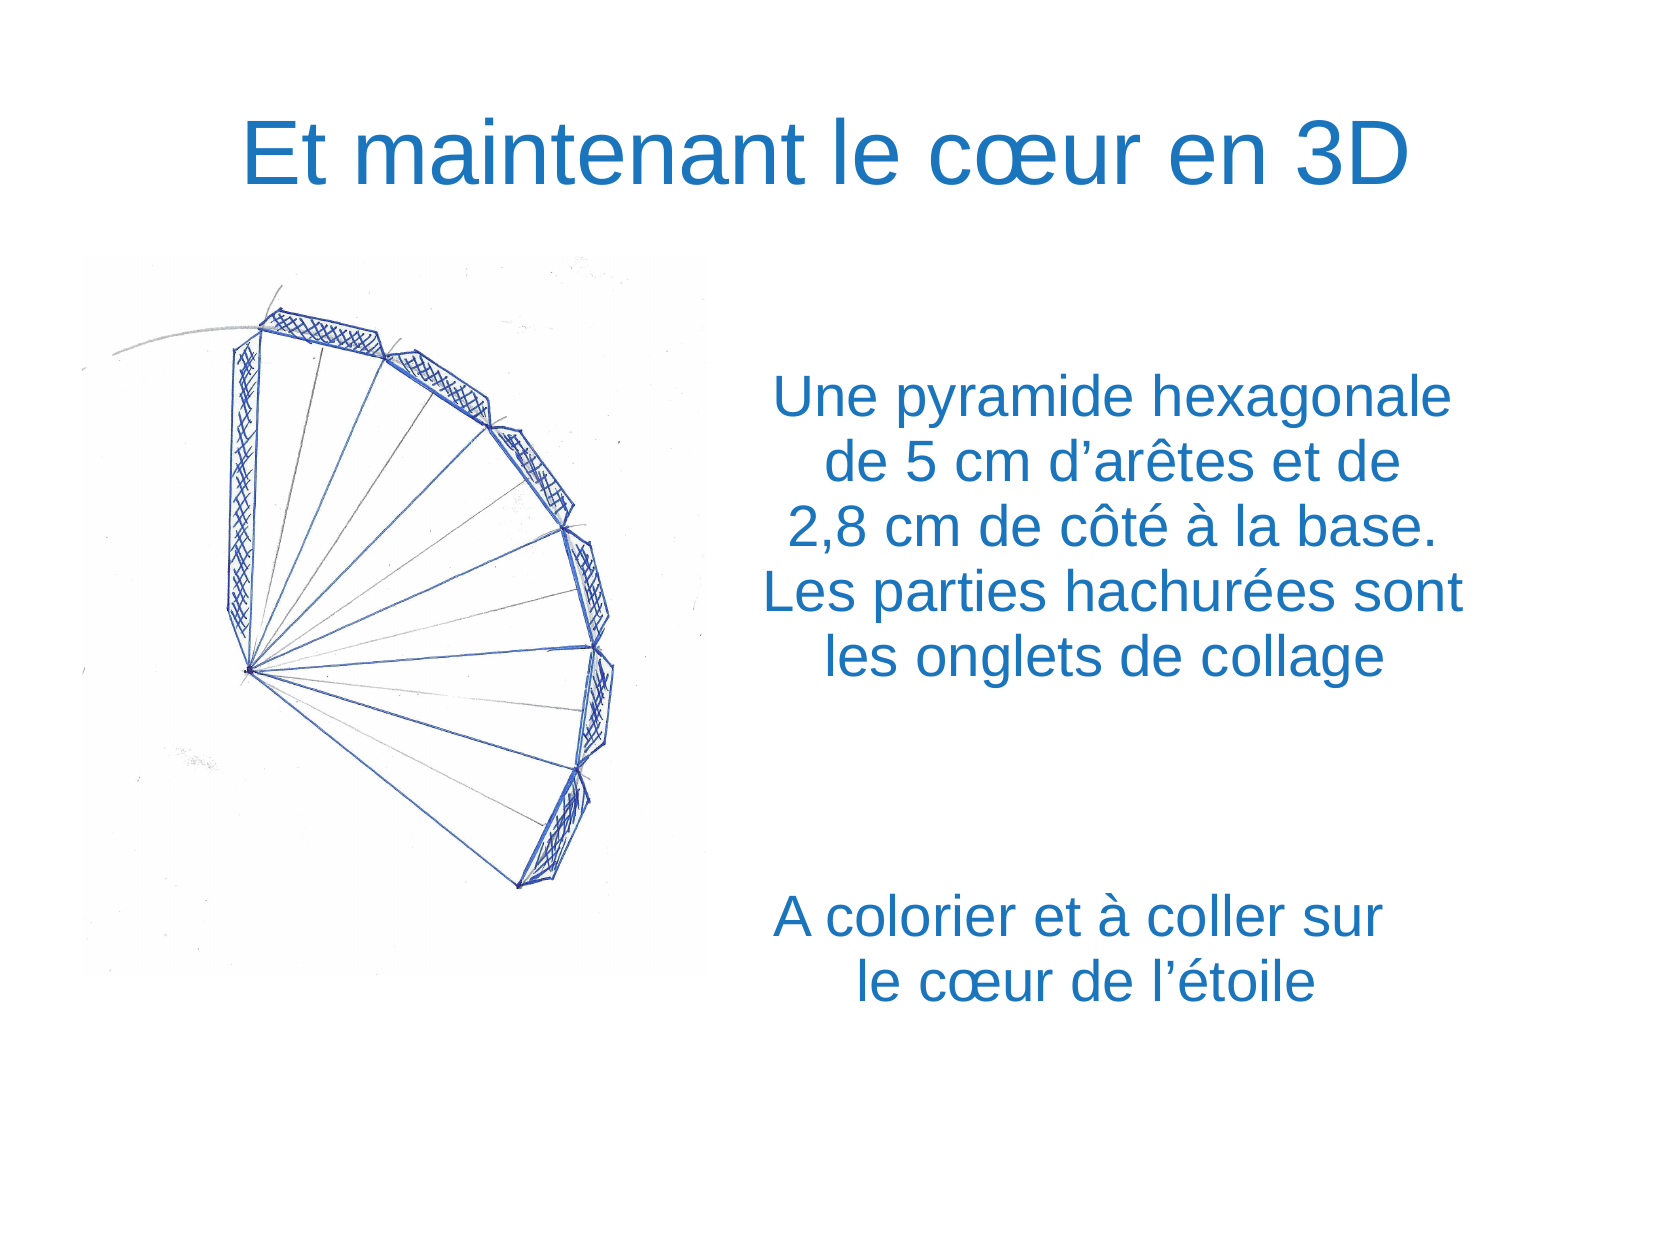

# Et maintenant le cœur en 3D
Une pyramide hexagonale
de 5 cm d’arêtes et de
2,8 cm de côté à la base.
Les parties hachurées sont les onglets de collage
A colorier et à coller sur
le cœur de l’étoile